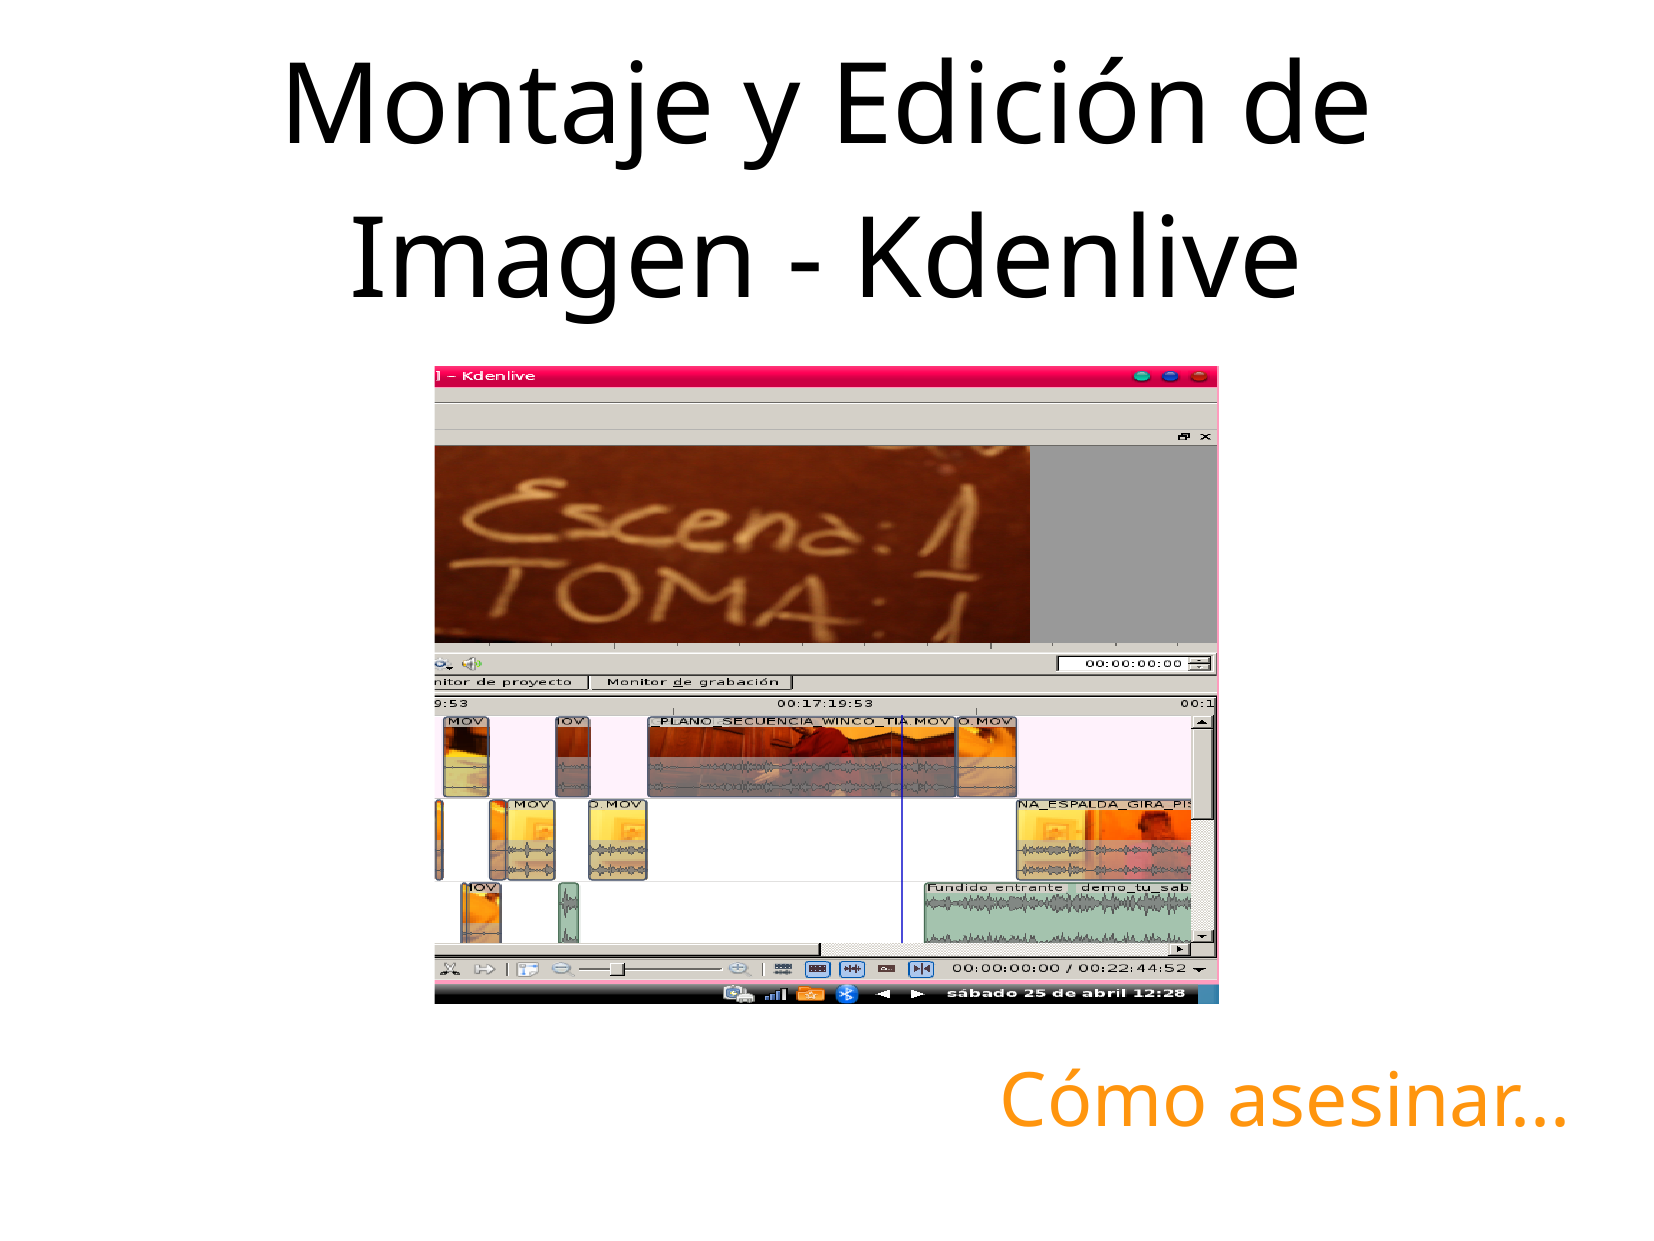

Montaje y Edición de Imagen - Kdenlive
# Cómo asesinar...